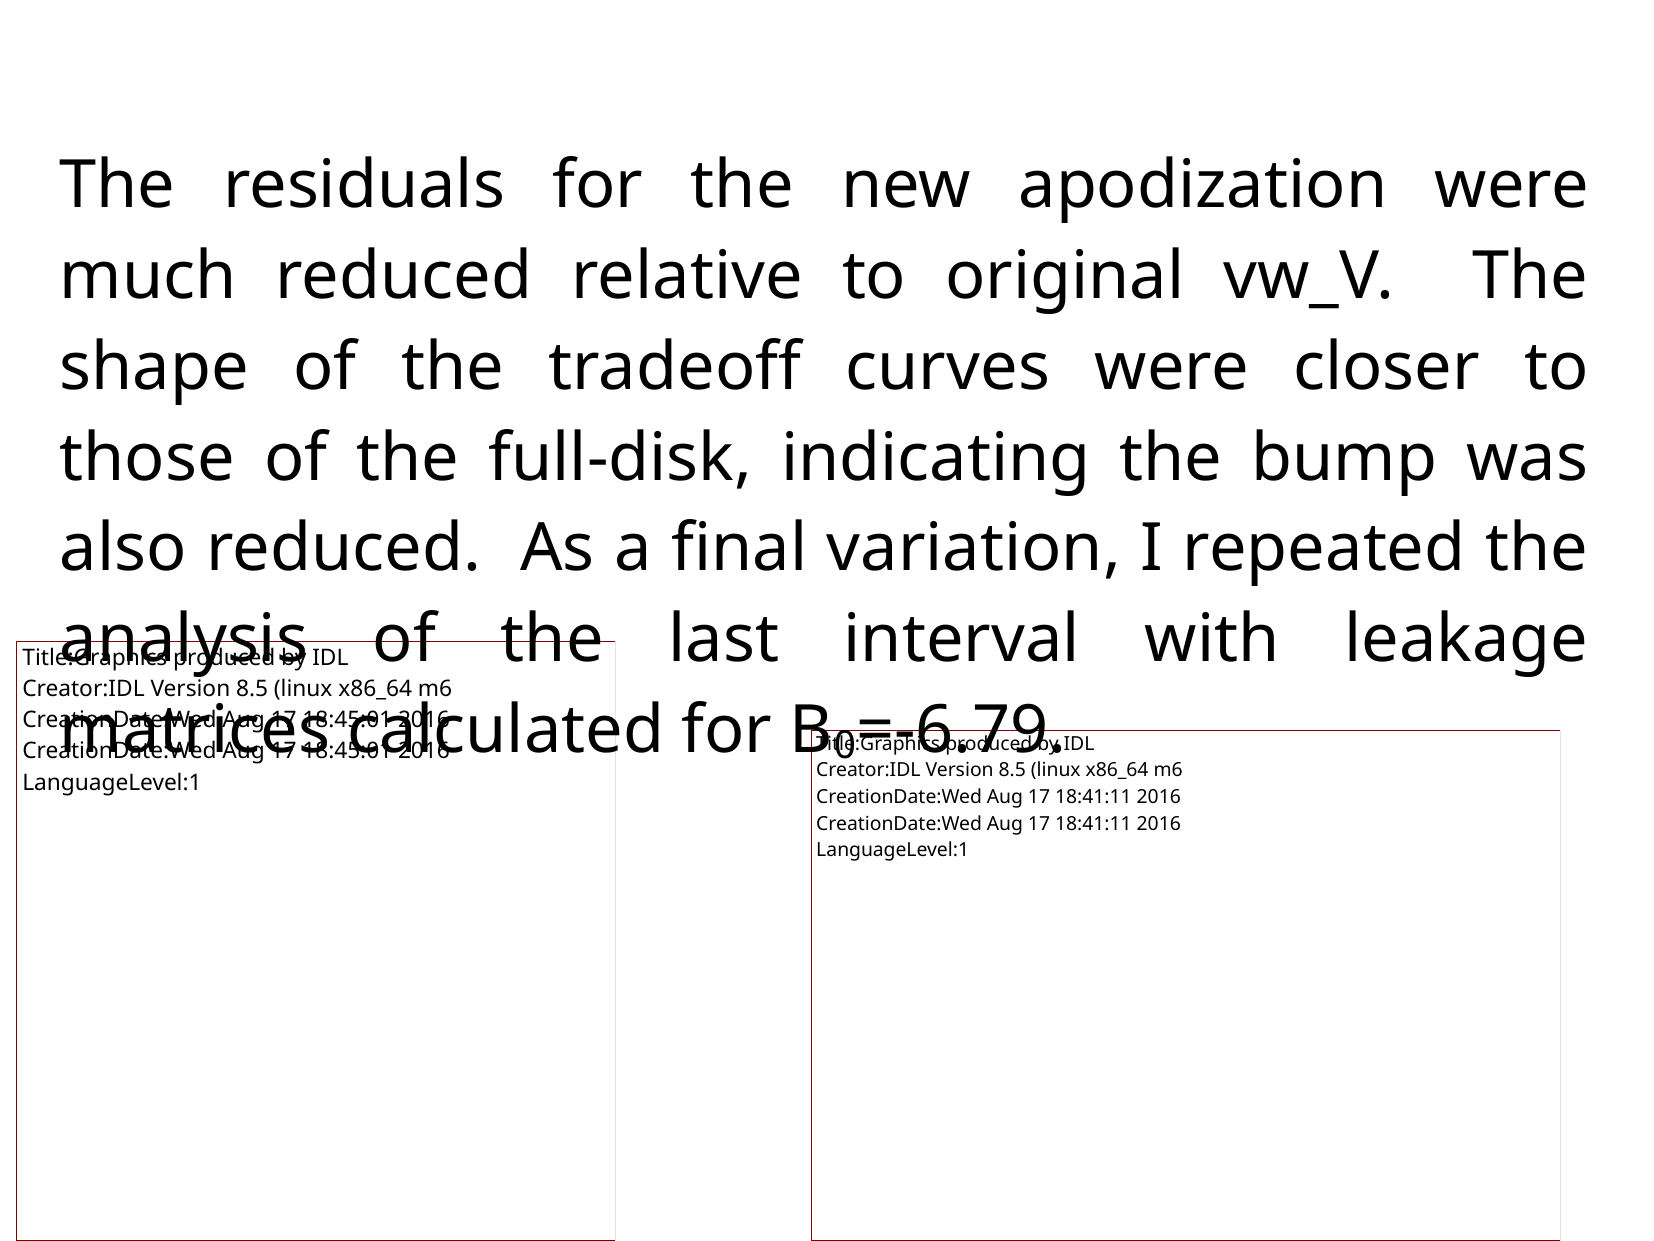

The residuals for the new apodization were much reduced relative to original vw_V. The shape of the tradeoff curves were closer to those of the full-disk, indicating the bump was also reduced. As a final variation, I repeated the analysis of the last interval with leakage matrices calculated for B0=-6.79.